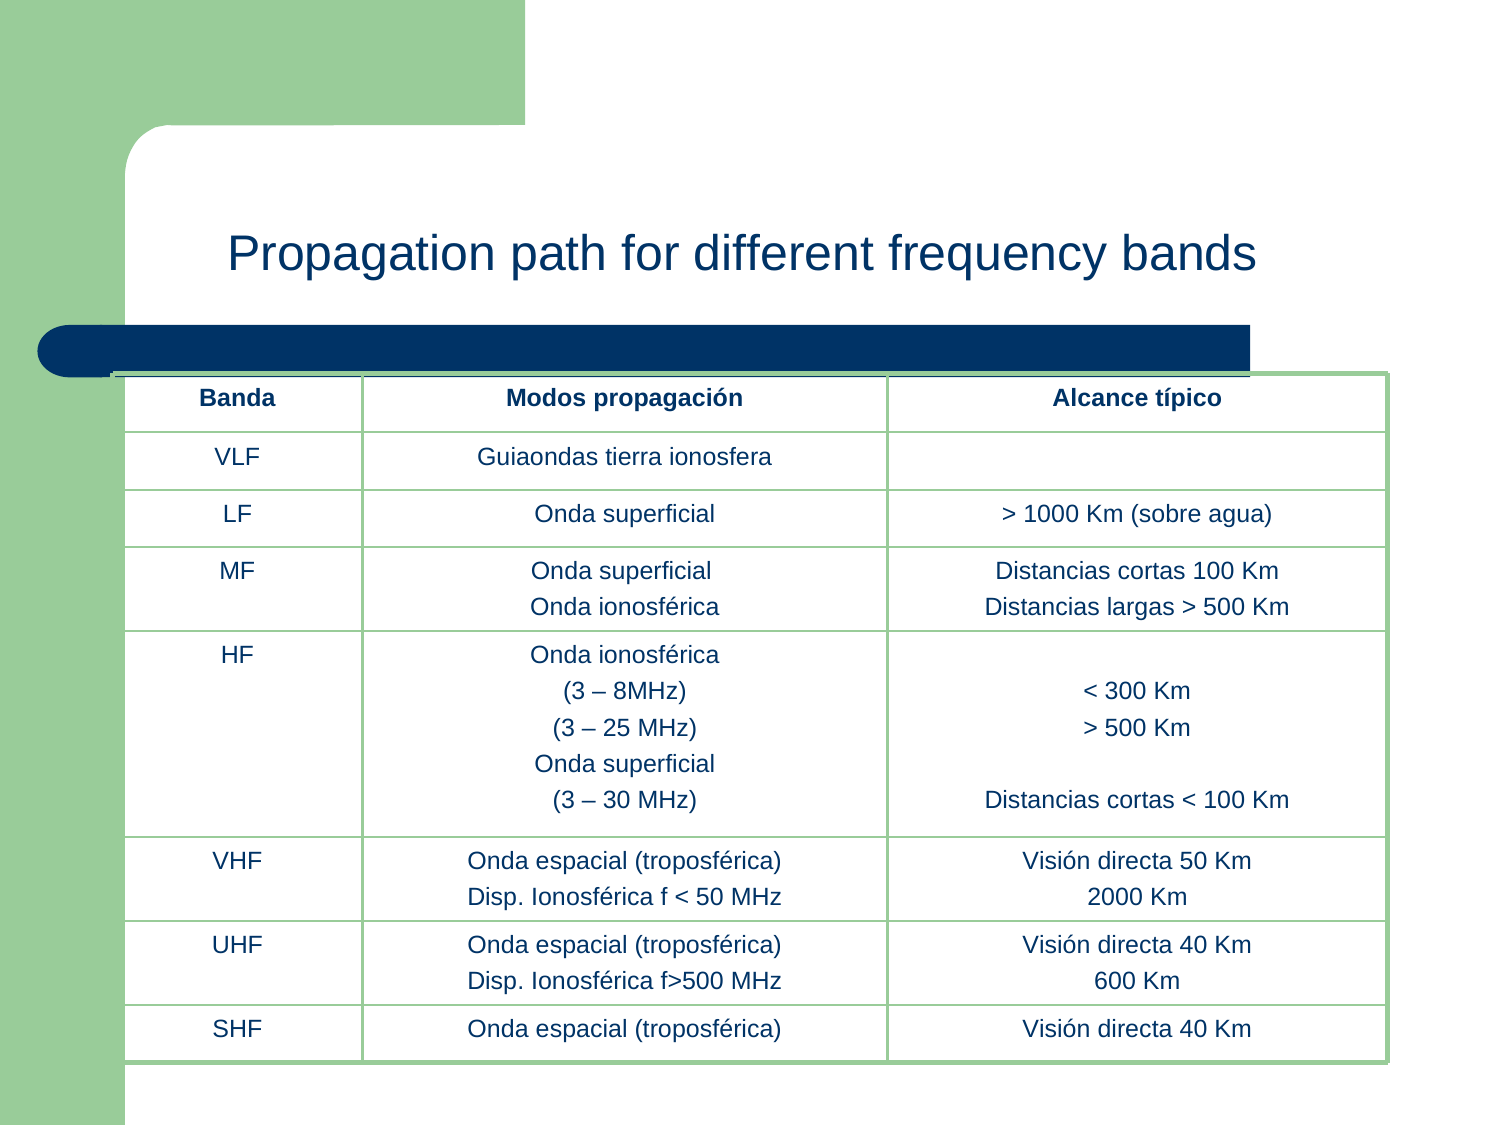

Propagation path for different frequency bands
Banda
Modos propagación
Alcance típico
VLF
Guiaondas tierra ionosfera
LF
Onda superficial
> 1000 Km (sobre agua)
MF
Onda superficial
Onda ionosférica
Distancias cortas 100 Km
Distancias largas > 500 Km
HF
Onda ionosférica
(3 – 8MHz)
(3 – 25 MHz)
Onda superficial
(3 – 30 MHz)
< 300 Km
> 500 Km
Distancias cortas < 100 Km
VHF
Onda espacial (troposférica)
Disp. Ionosférica f < 50 MHz
Visión directa 50 Km
2000 Km
UHF
Onda espacial (troposférica)
Disp. Ionosférica f>500 MHz
Visión directa 40 Km
600 Km
SHF
Onda espacial (troposférica)
Visión directa 40 Km